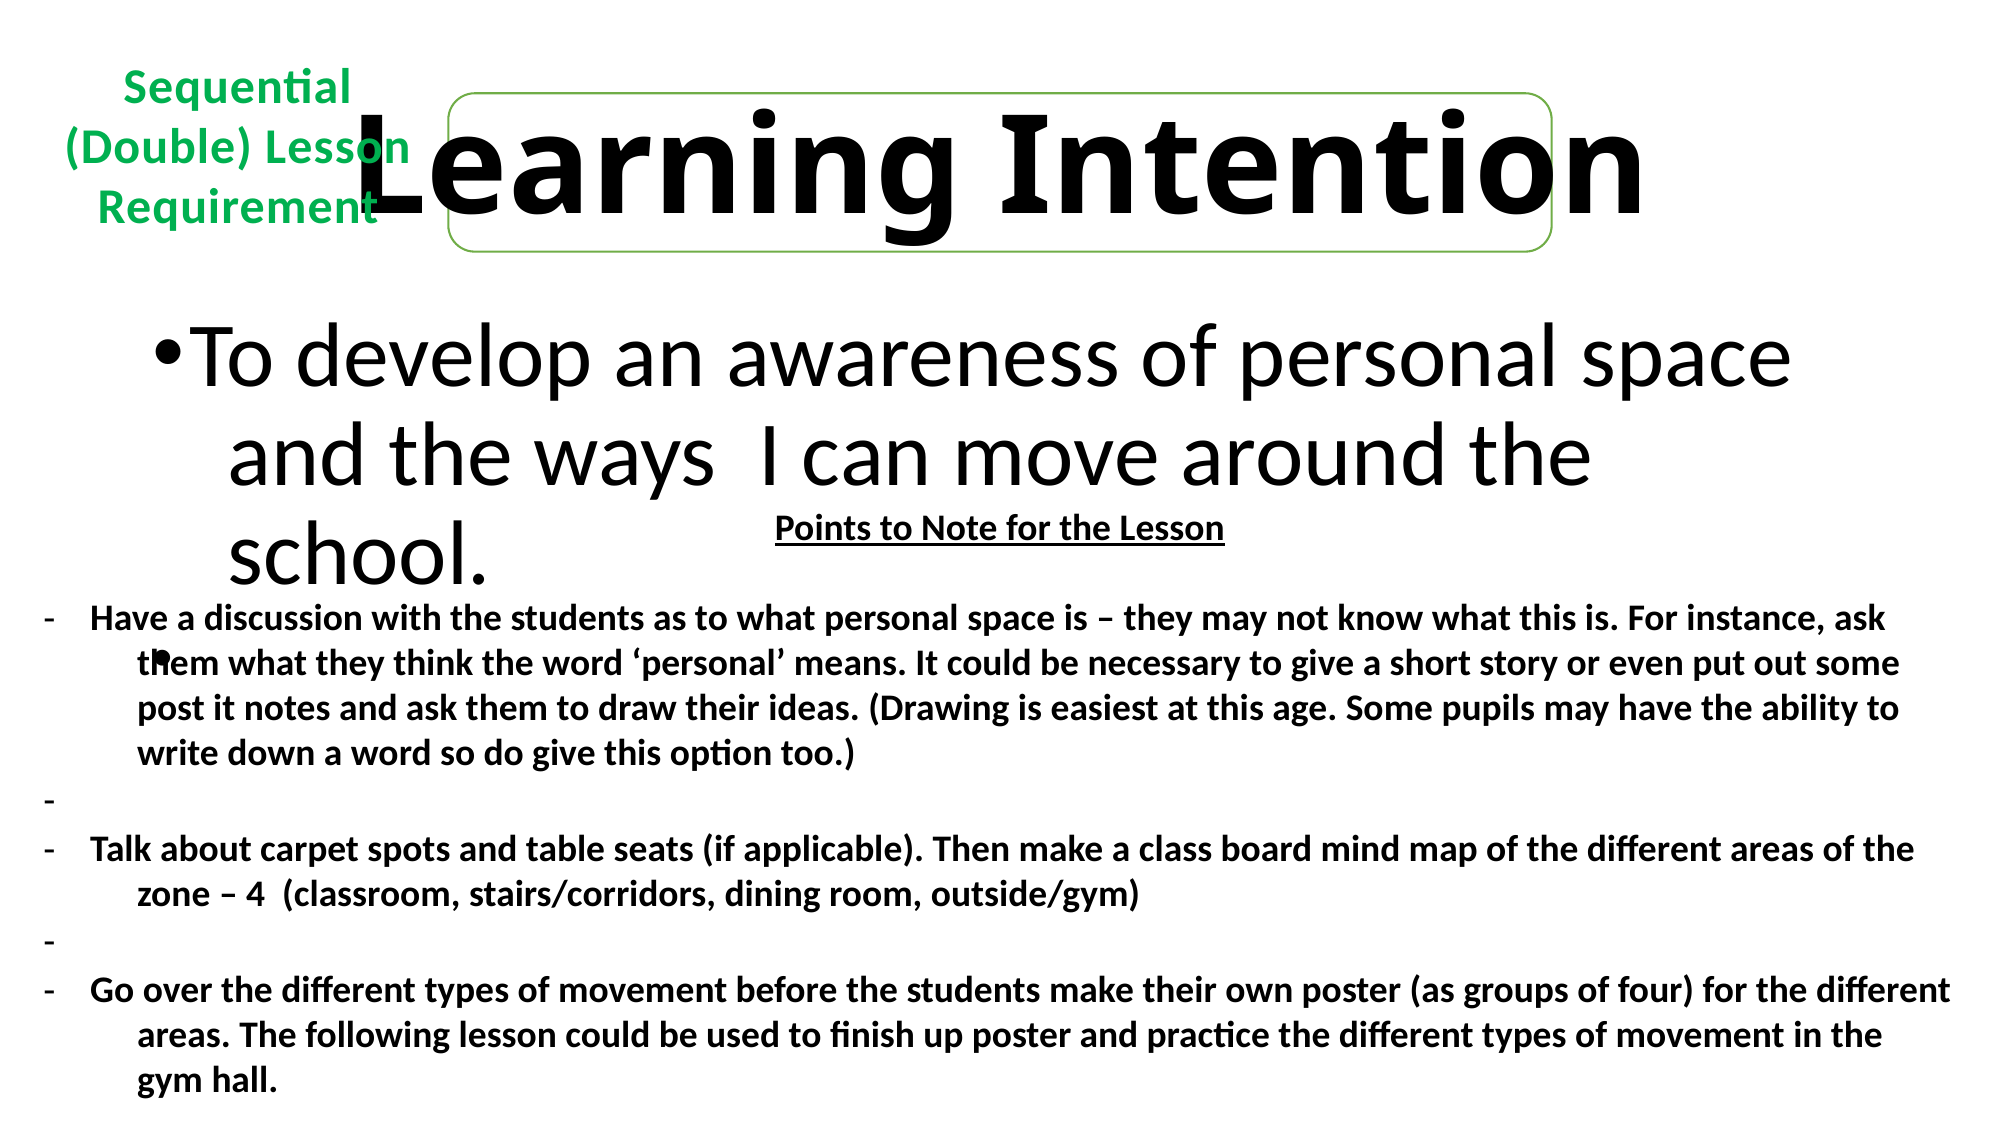

Sequential (Double) Lesson Requirement
# Learning Intention
To develop an awareness of personal space and the ways I can move around the school.
Points to Note for the Lesson
Have a discussion with the students as to what personal space is – they may not know what this is. For instance, ask them what they think the word ‘personal’ means. It could be necessary to give a short story or even put out some post it notes and ask them to draw their ideas. (Drawing is easiest at this age. Some pupils may have the ability to write down a word so do give this option too.)
Talk about carpet spots and table seats (if applicable). Then make a class board mind map of the different areas of the zone – 4 (classroom, stairs/corridors, dining room, outside/gym)
Go over the different types of movement before the students make their own poster (as groups of four) for the different areas. The following lesson could be used to finish up poster and practice the different types of movement in the gym hall.